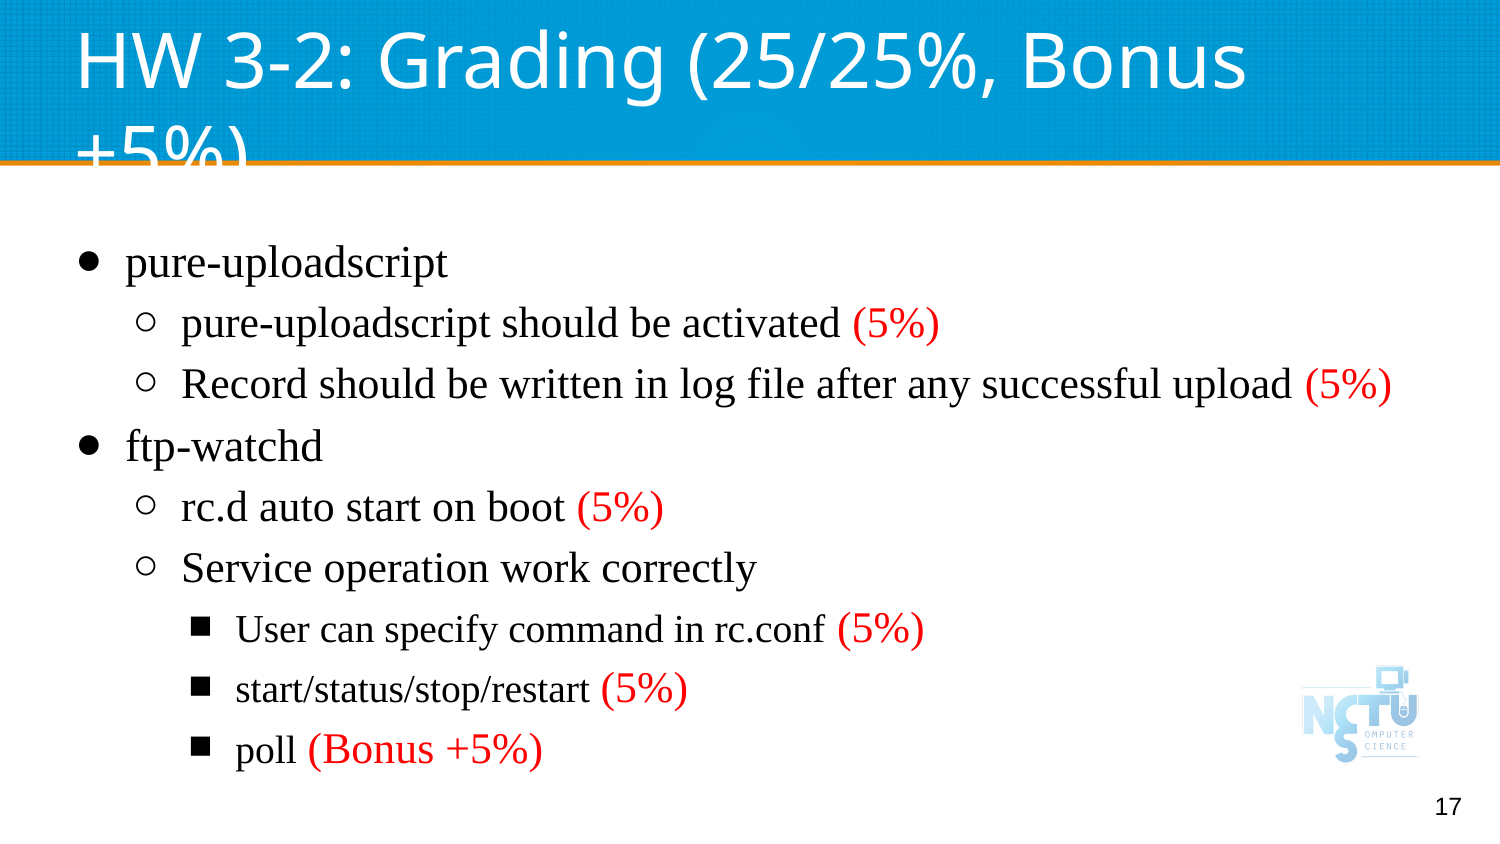

# HW 3-2: Grading (25/25%, Bonus +5%)
pure-uploadscript
pure-uploadscript should be activated (5%)
Record should be written in log file after any successful upload (5%)
ftp-watchd
rc.d auto start on boot (5%)
Service operation work correctly
User can specify command in rc.conf (5%)
start/status/stop/restart (5%)
poll (Bonus +5%)